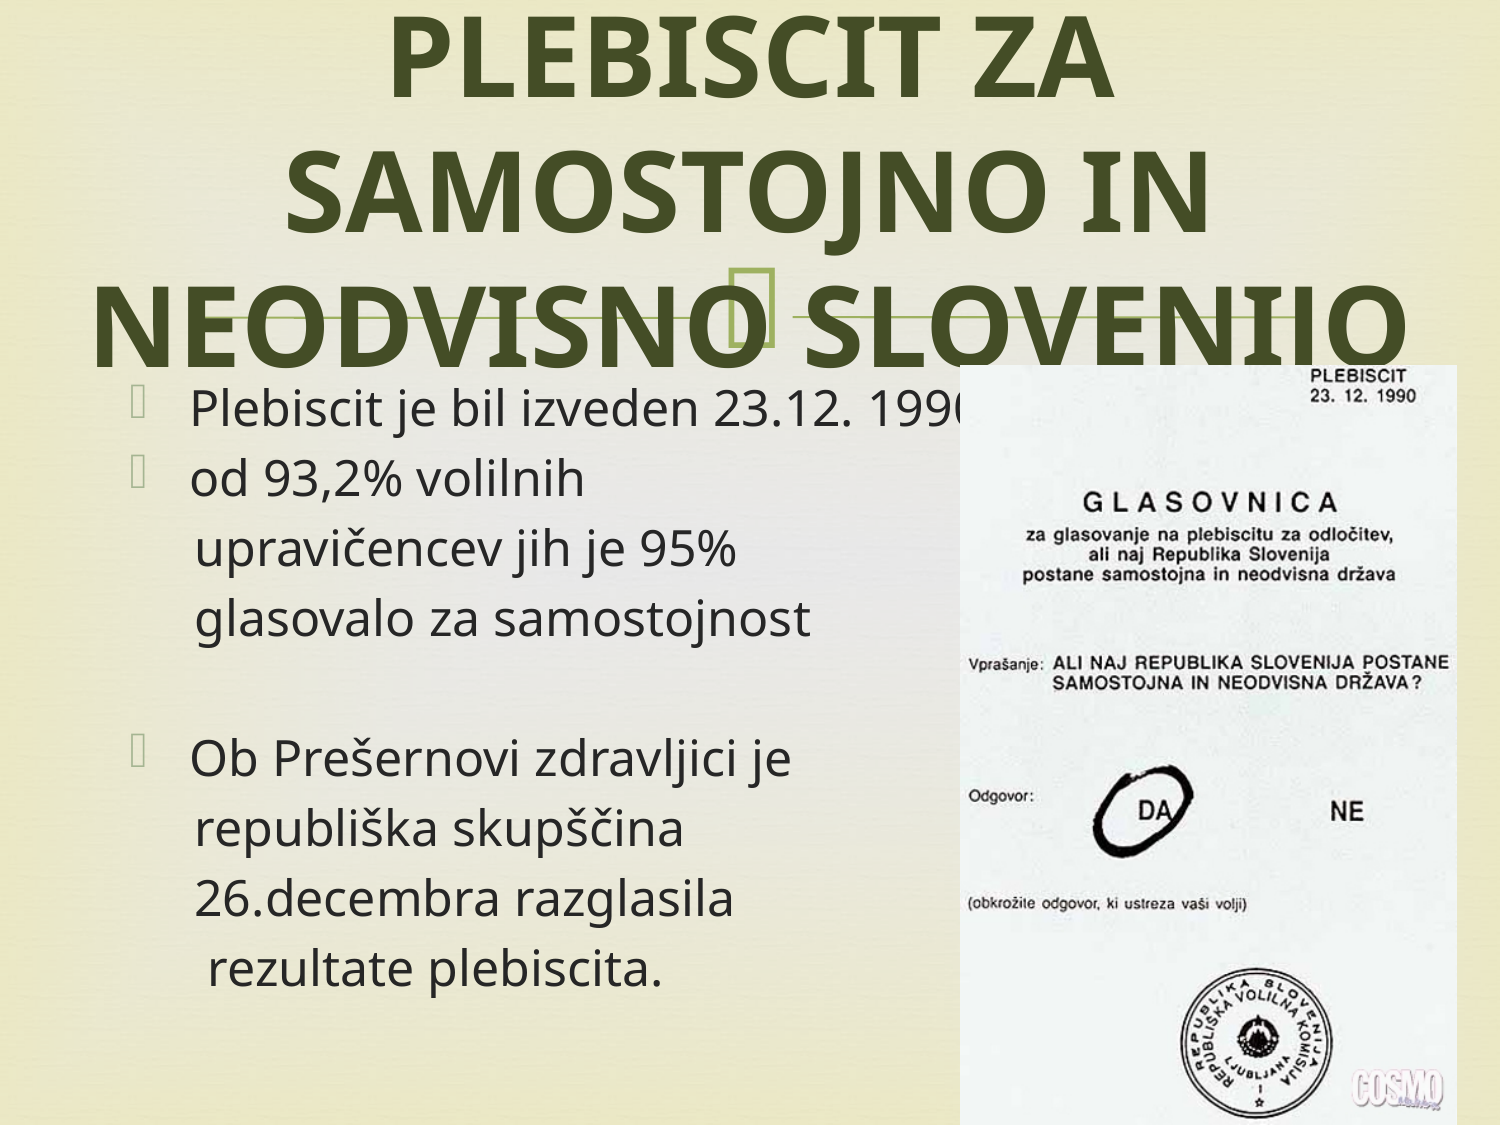

PLEBISCIT ZA SAMOSTOJNO IN NEODVISNO SLOVENIJO
# Plebiscit je bil izveden 23.12. 1990
od 93,2% volilnih
 upravičencev jih je 95%
 glasovalo za samostojnost
Ob Prešernovi zdravljici je
 republiška skupščina
 26.decembra razglasila
 rezultate plebiscita.